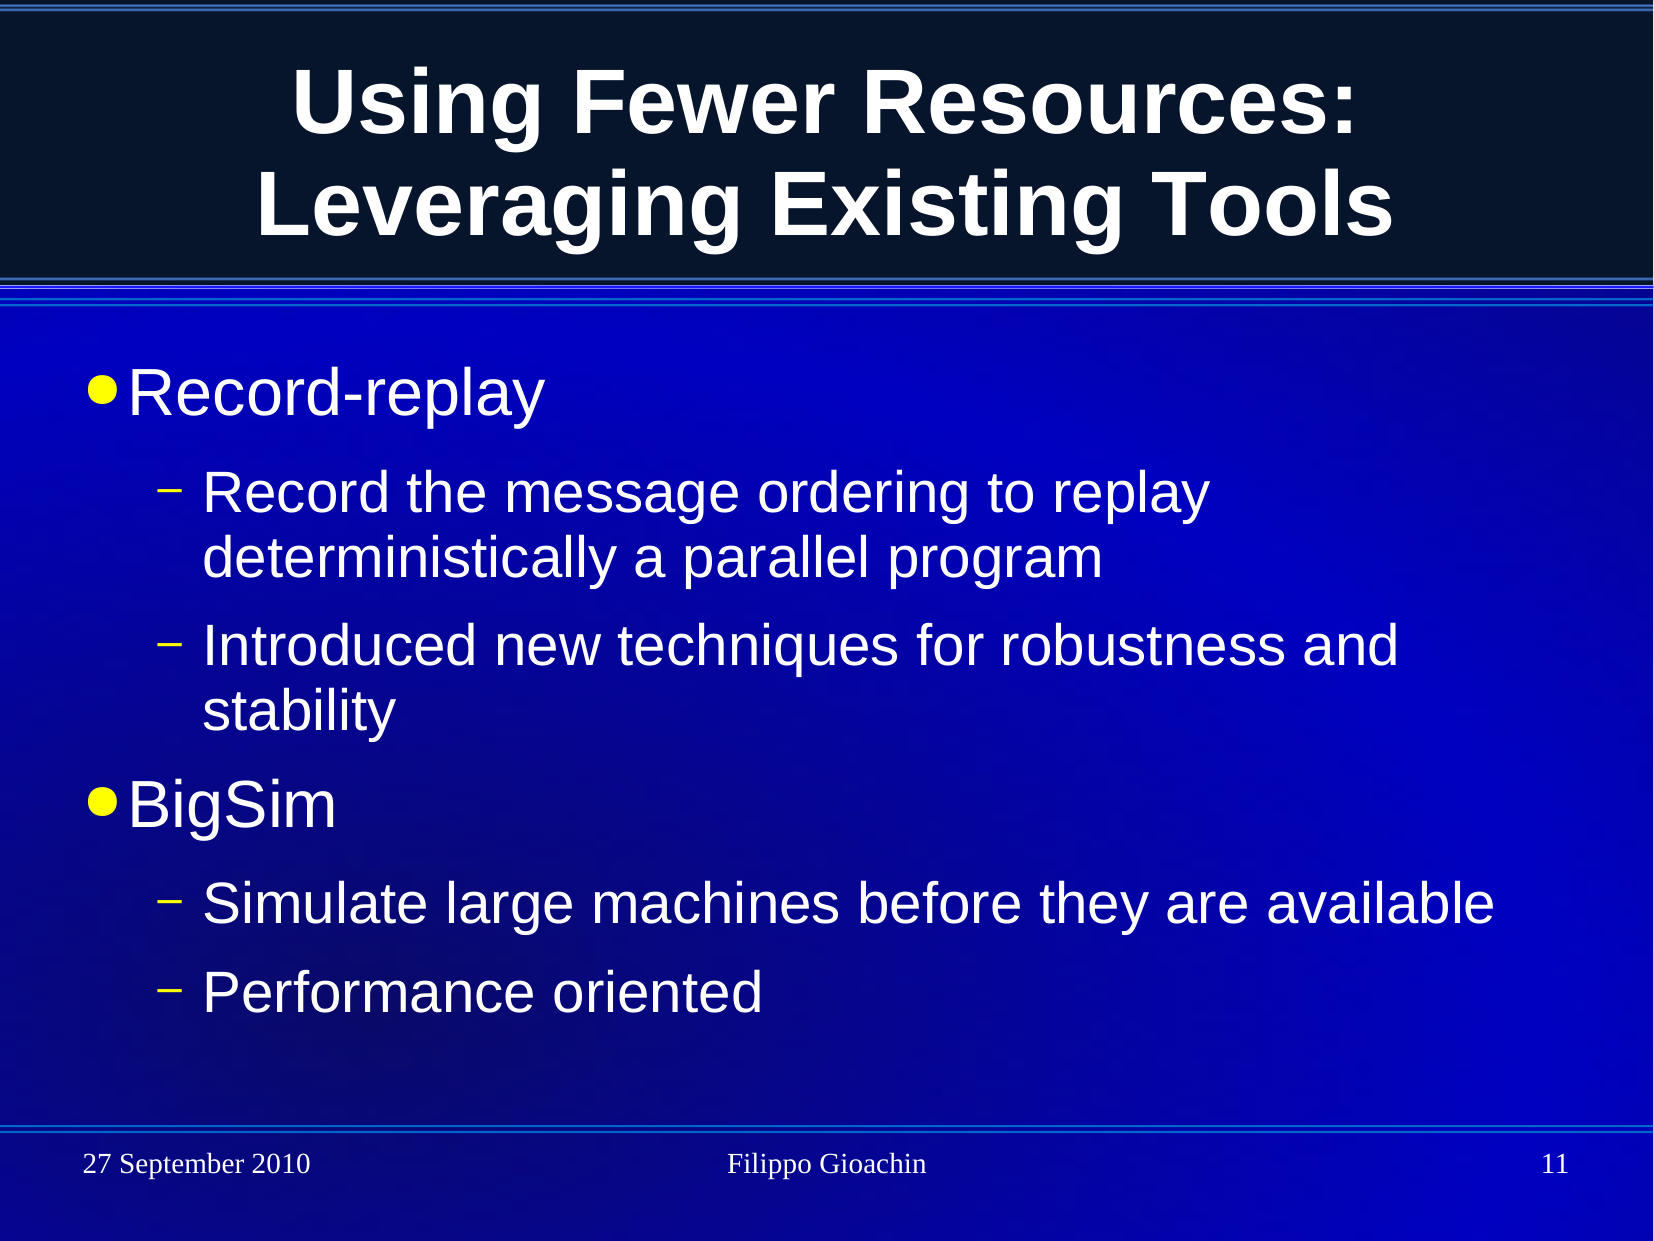

# Using Fewer Resources: Leveraging Existing Tools
Record-replay
Record the message ordering to replay deterministically a parallel program
Introduced new techniques for robustness and stability
BigSim
Simulate large machines before they are available
Performance oriented
27 September 2010
Filippo Gioachin
11